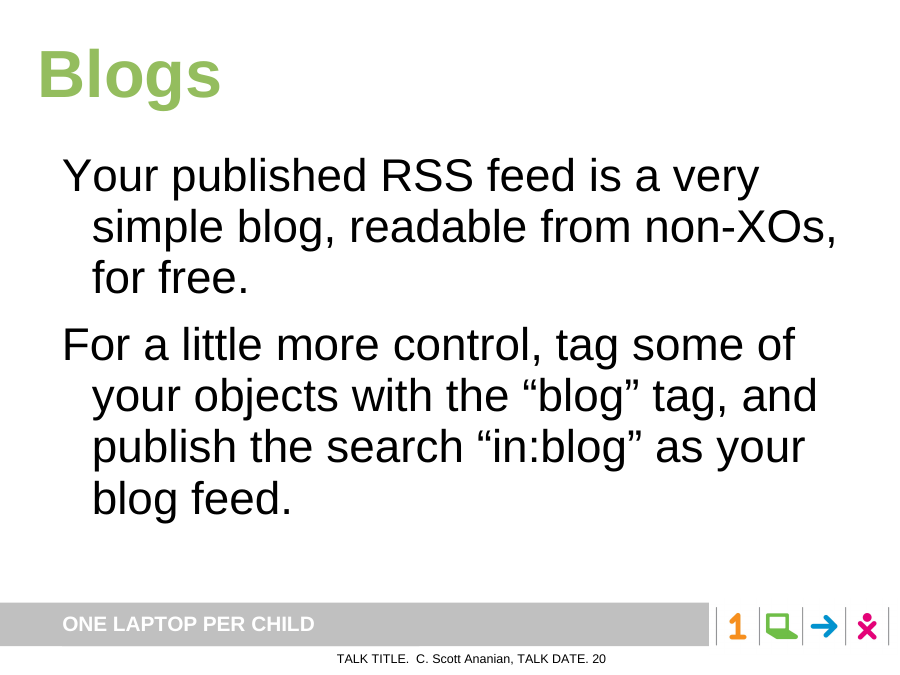

# Blogs
Your published RSS feed is a very simple blog, readable from non-XOs, for free.
For a little more control, tag some of your objects with the “blog” tag, and publish the search “in:blog” as your blog feed.